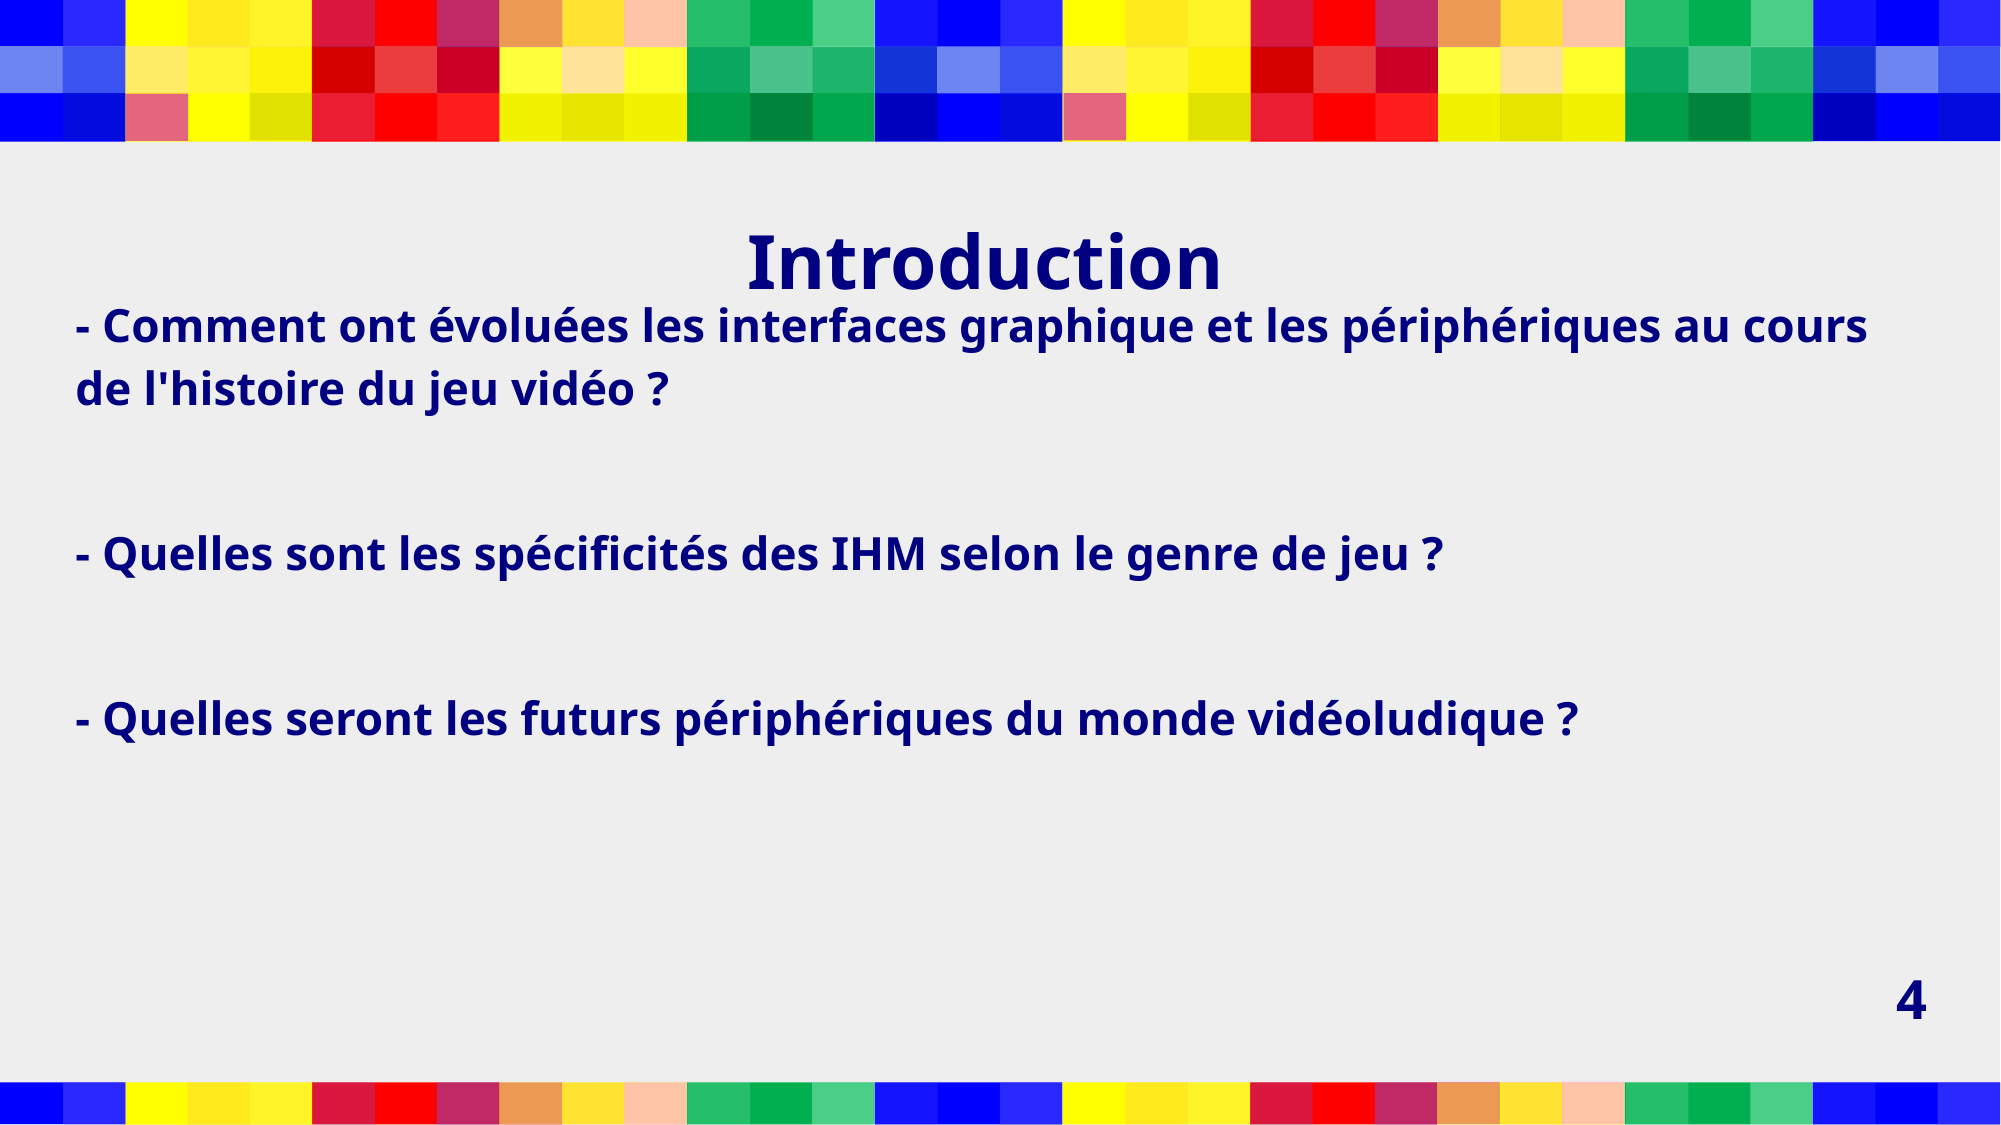

# - Comment ont évoluées les interfaces graphique et les périphériques au cours de l'histoire du jeu vidéo ? - Quelles sont les spécificités des IHM selon le genre de jeu ? - Quelles seront les futurs périphériques du monde vidéoludique ?
Introduction
4